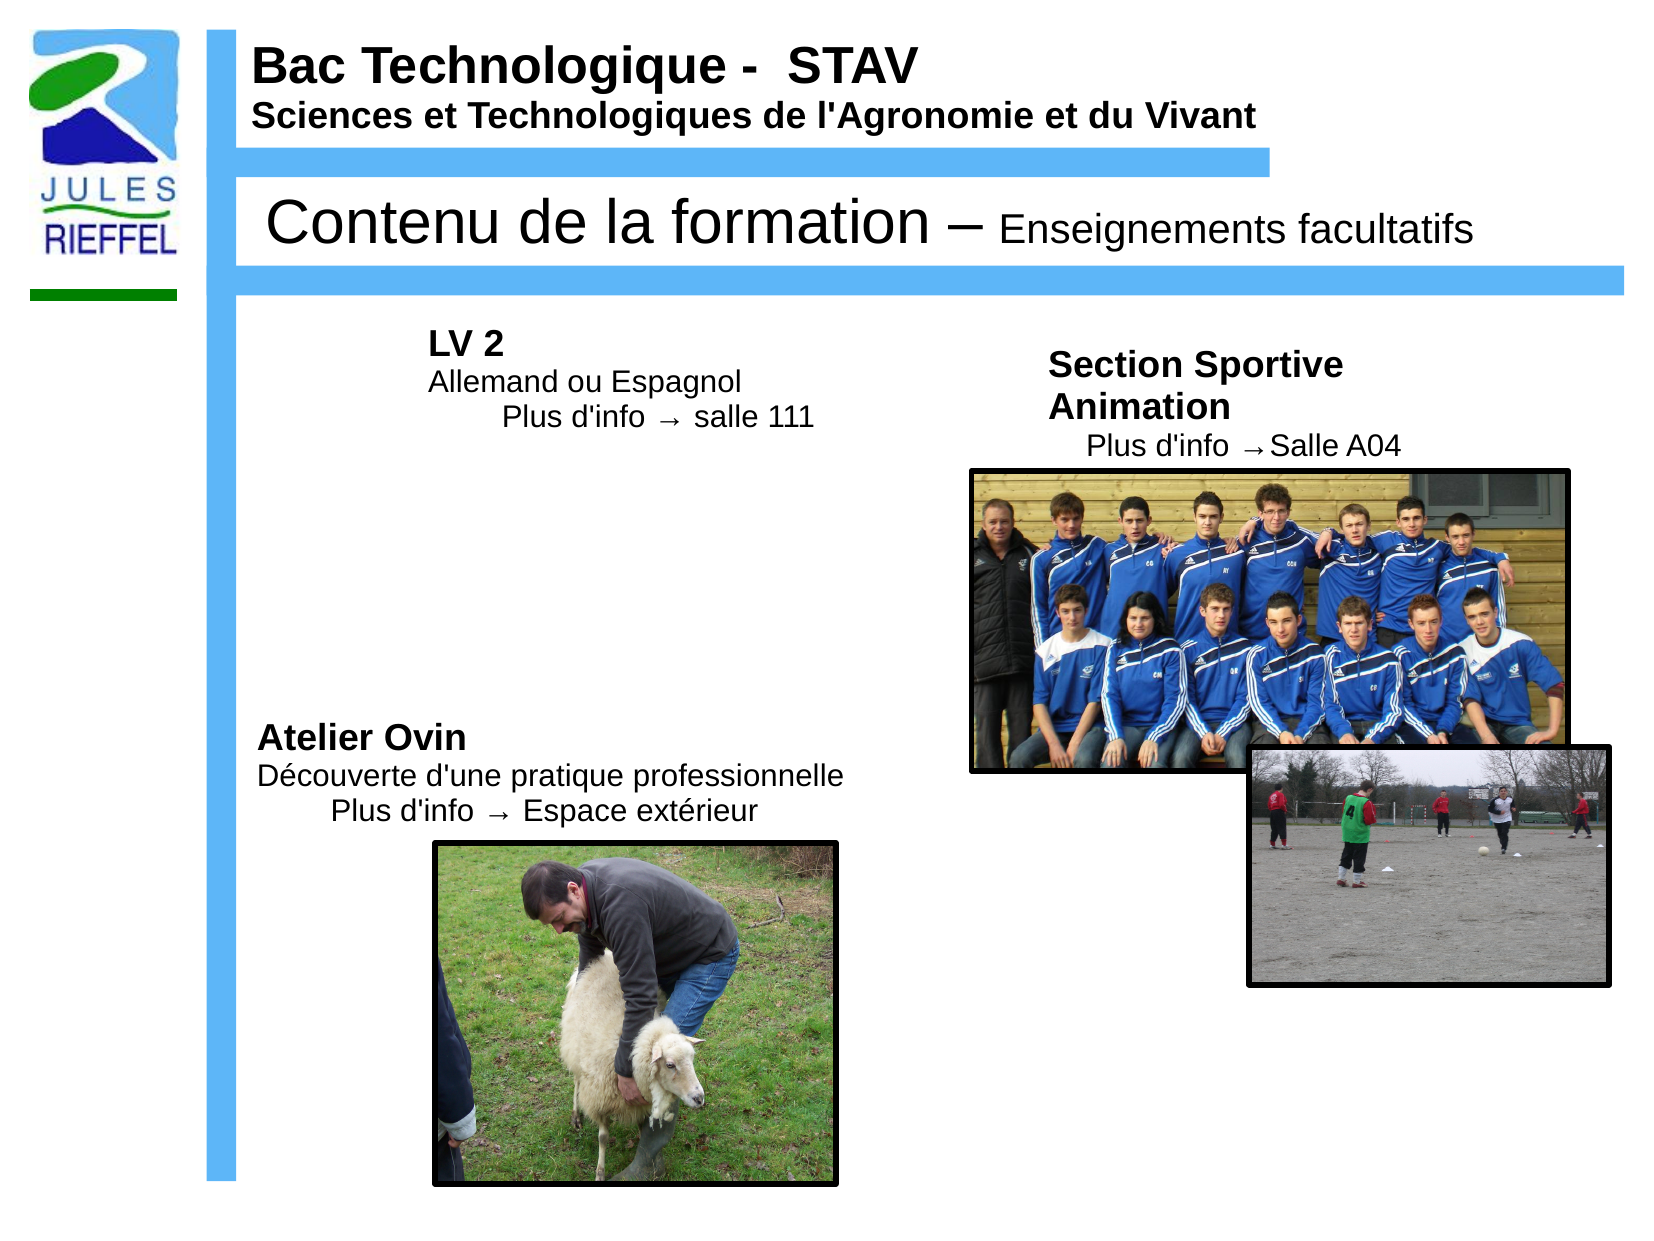

# Contenu de la formation – Enseignements facultatifs
LV 2
Allemand ou Espagnol
	Plus d'info → salle 111
Section Sportive Animation
Plus d'info →Salle A04
Atelier Ovin
Découverte d'une pratique professionnelle
	Plus d'info → Espace extérieur